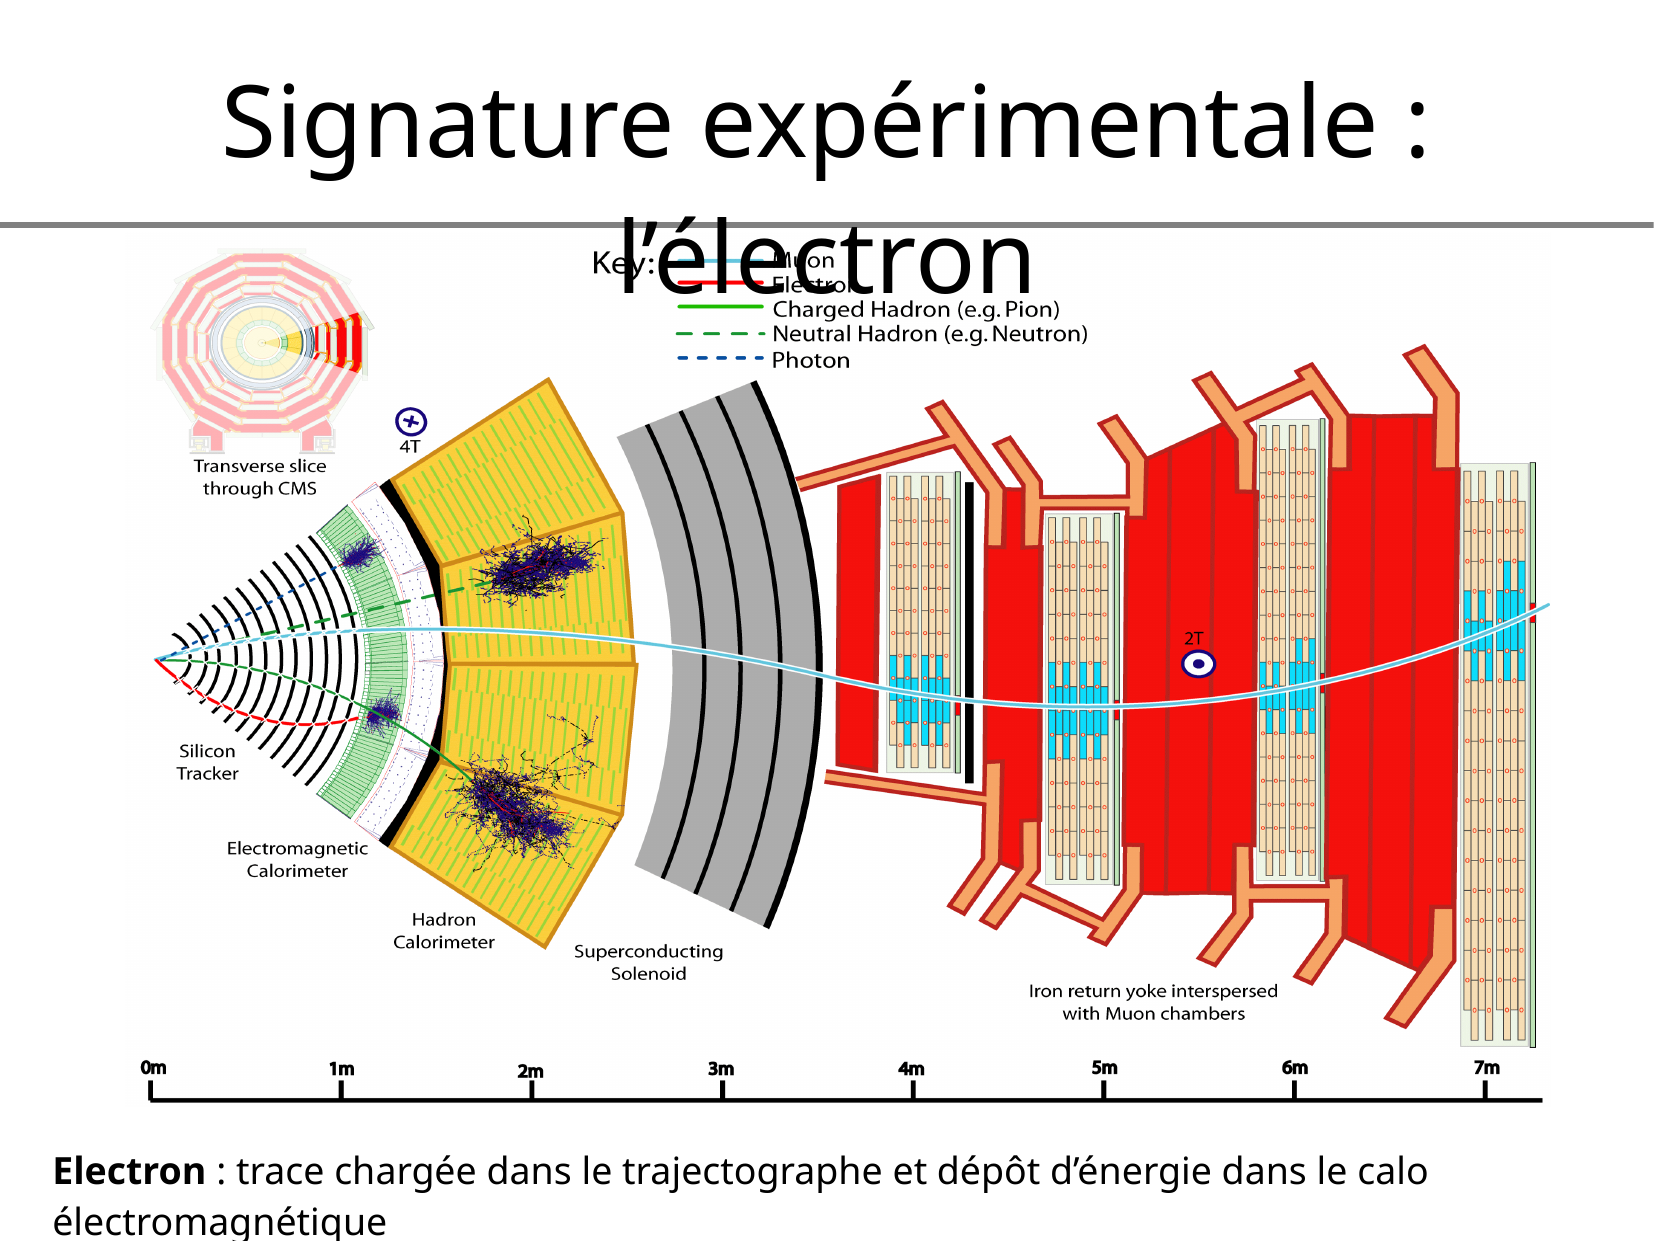

Signature expérimentale : l’électron
Electron : trace chargée dans le trajectographe et dépôt d’énergie dans le calo électromagnétique